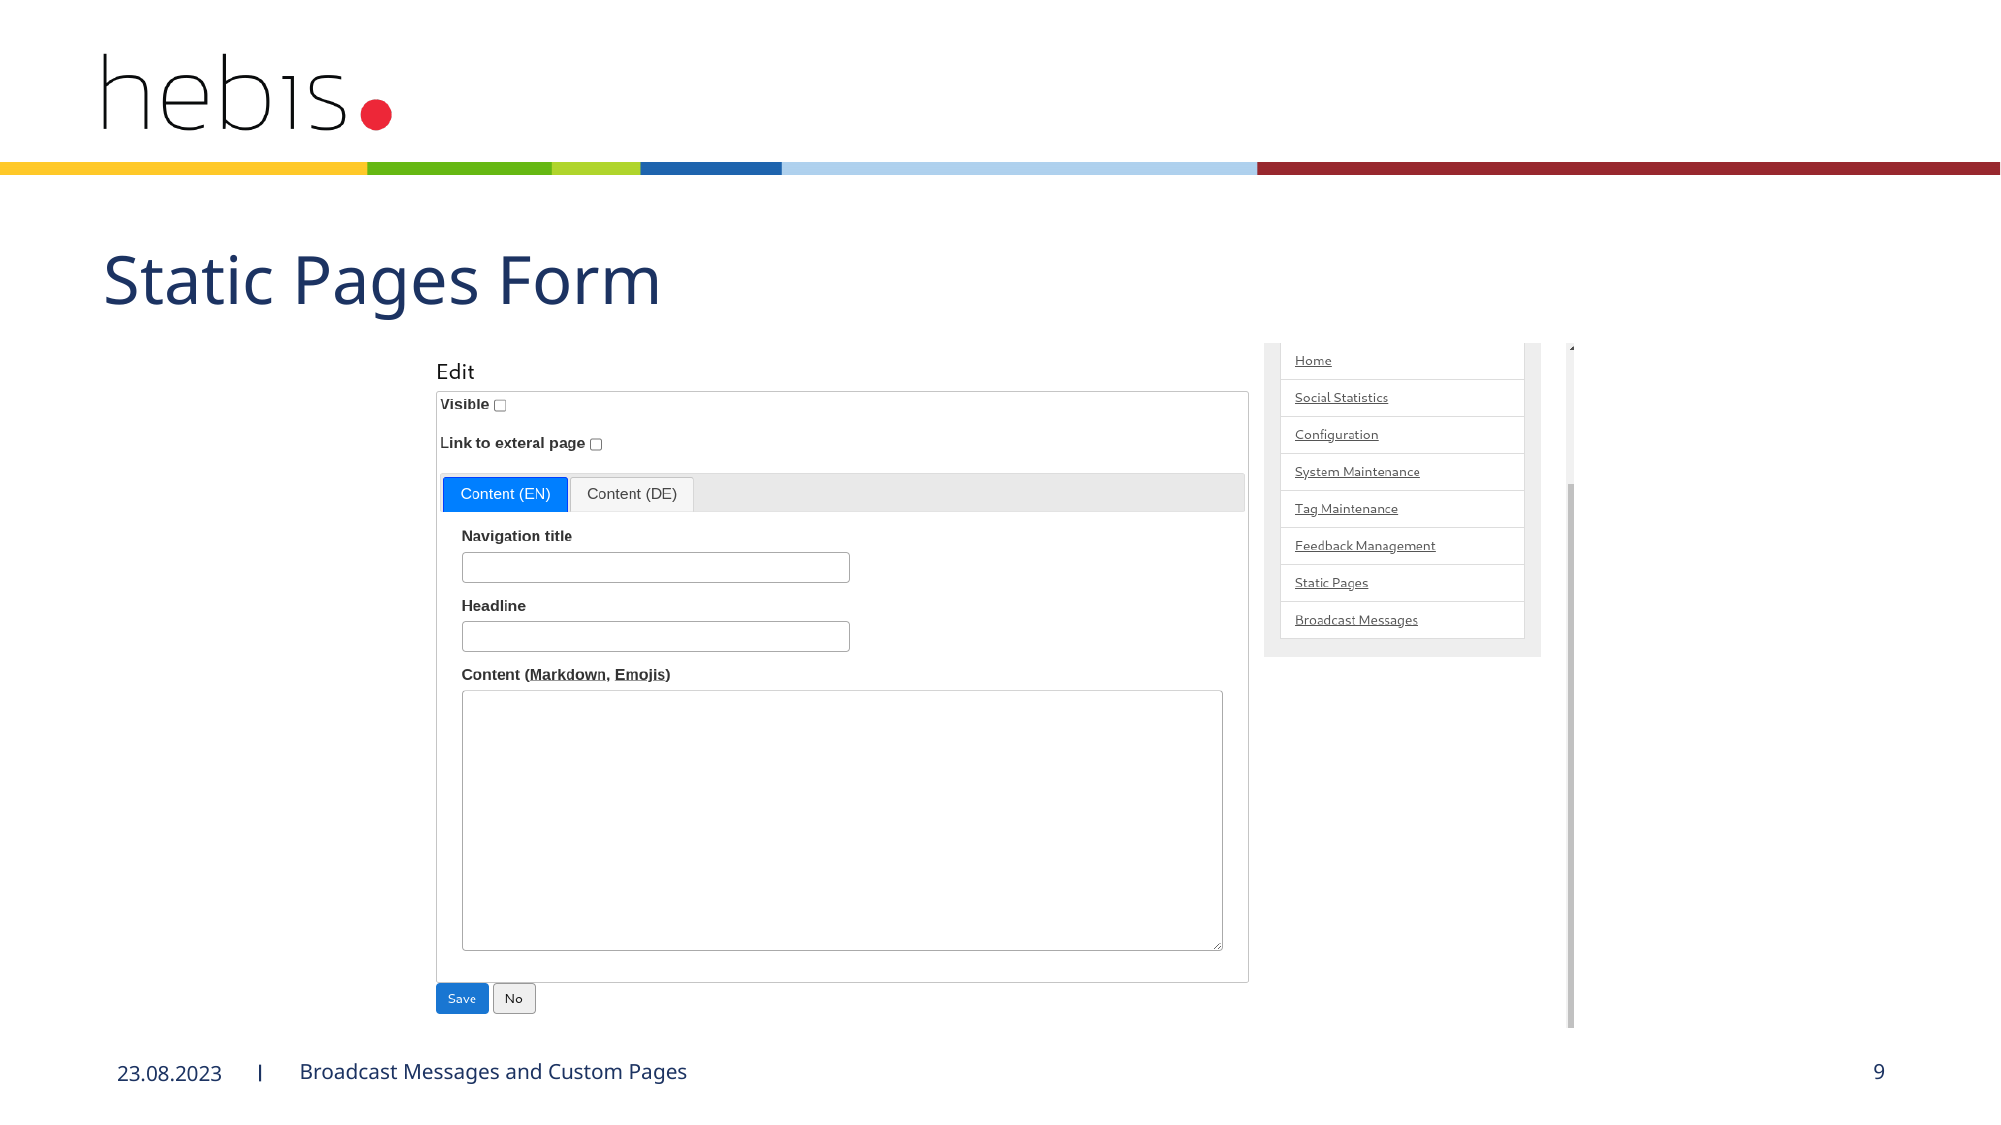

# Static Pages Form
23.08.2023
Broadcast Messages and Custom Pages
9